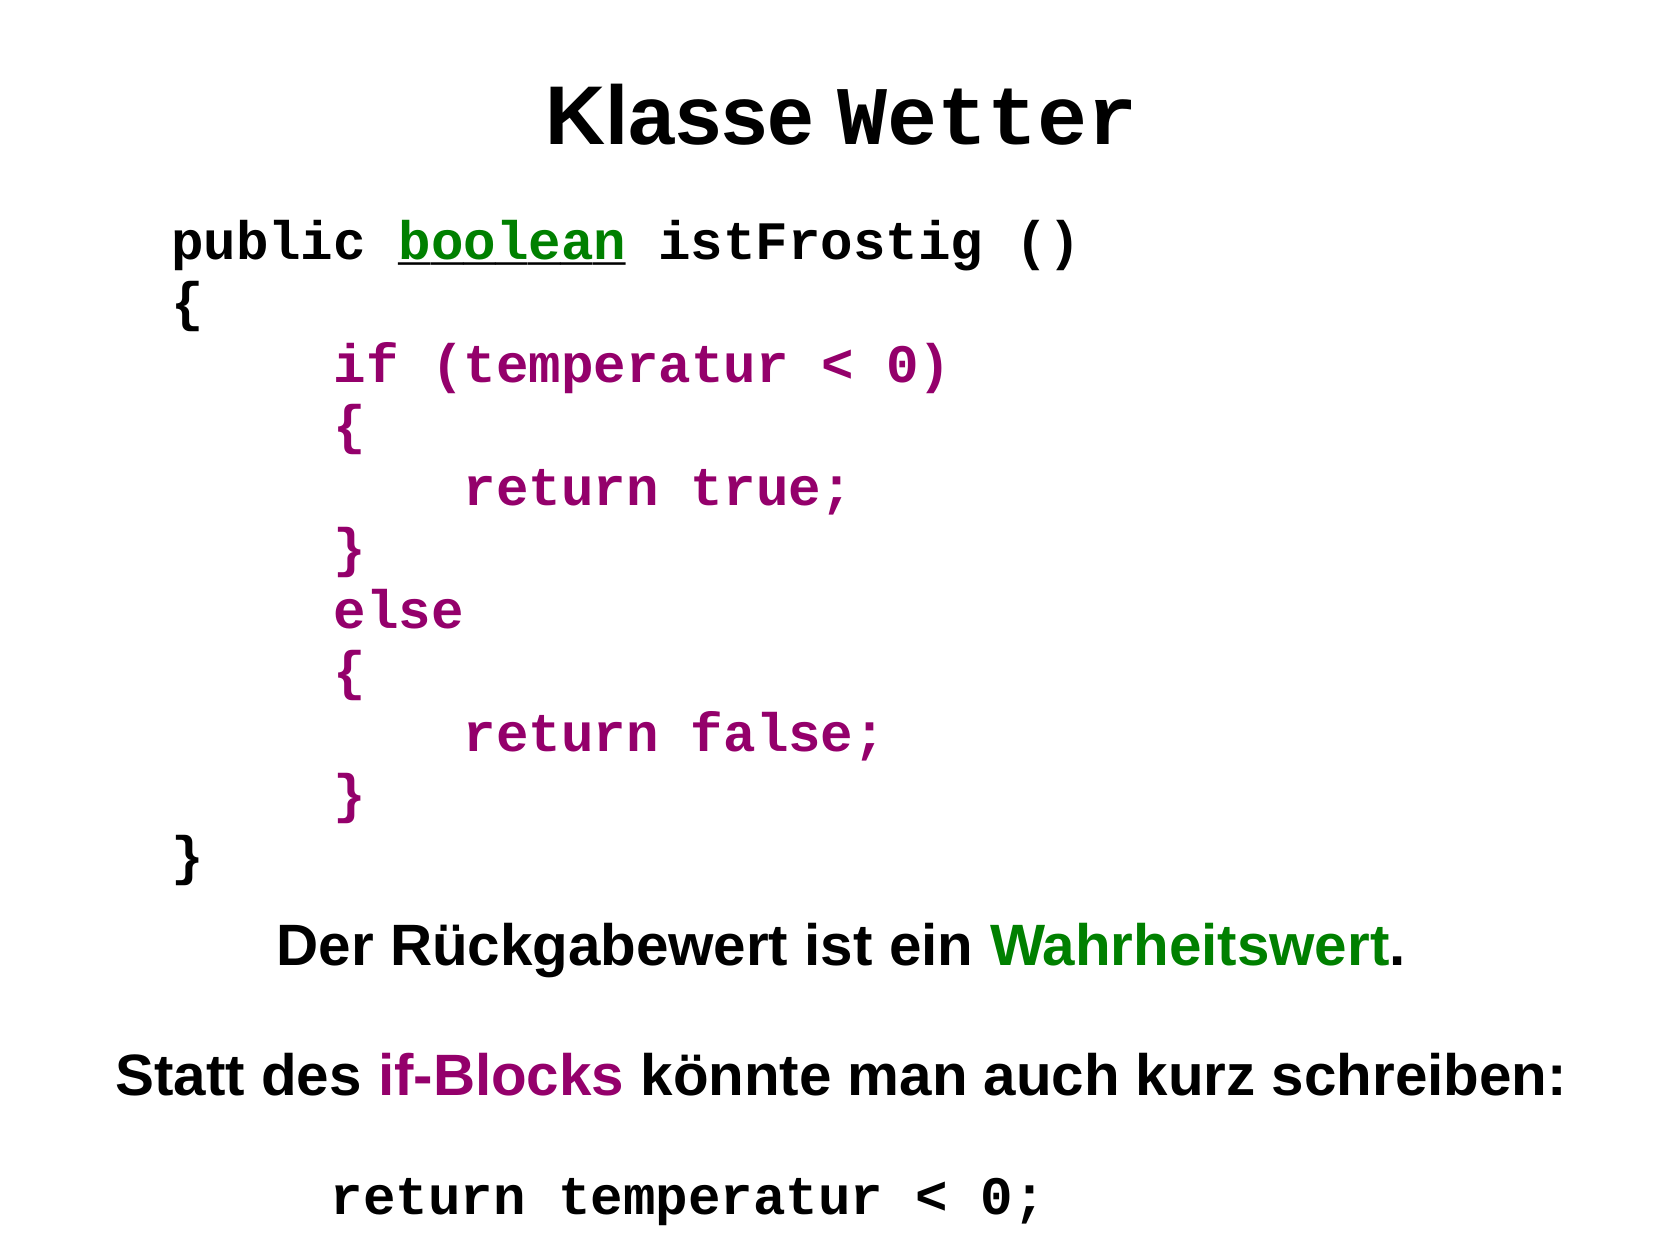

Klasse Wetter
 public _______ istFrostig ()
 {
 if (temperatur < 0)
 {
 return true;
 }
 else
 {
 return false;
 }
 }
 boolean
Der Rückgabewert ist ein Wahrheitswert.
Statt des if-Blocks könnte man auch kurz schreiben:
 return temperatur < 0;